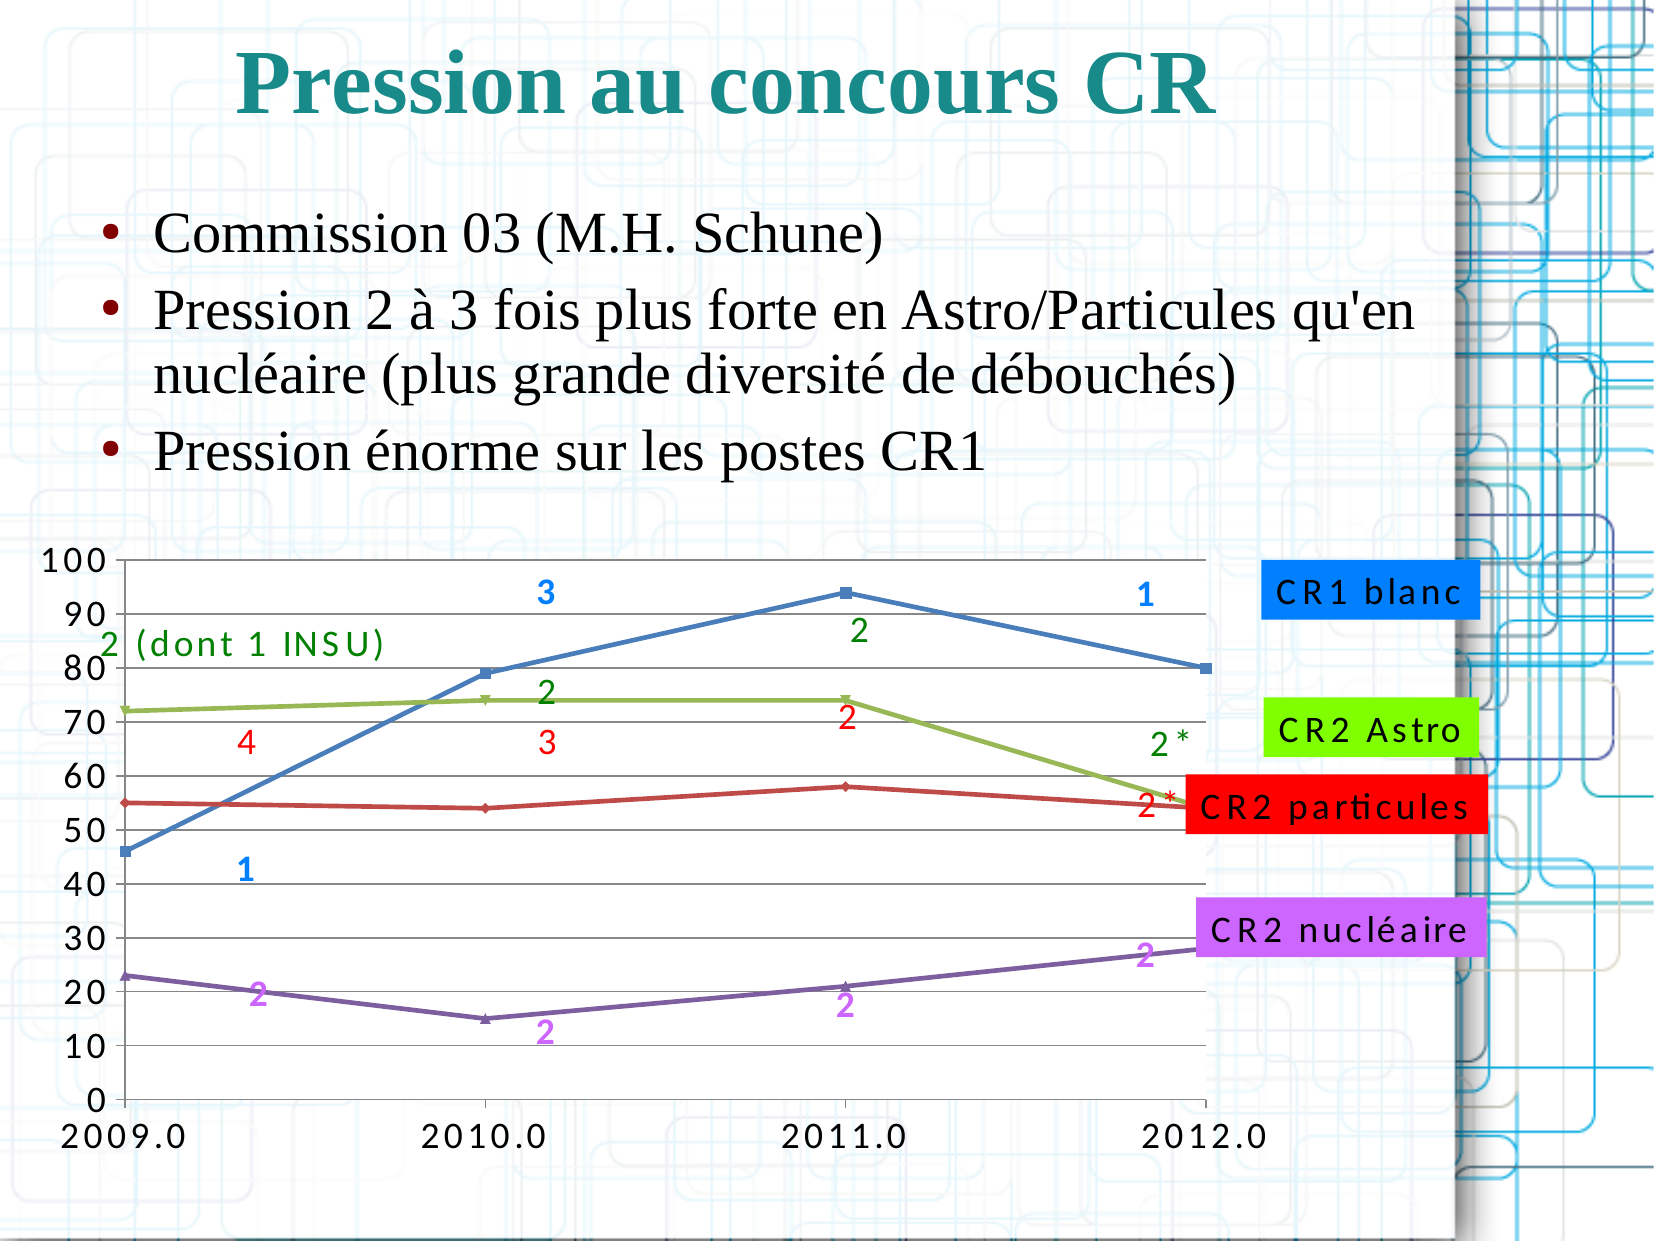

# Pression au concours CR
Commission 03 (M.H. Schune)
Pression 2 à 3 fois plus forte en Astro/Particules qu'en nucléaire (plus grande diversité de débouchés)
Pression énorme sur les postes CR1